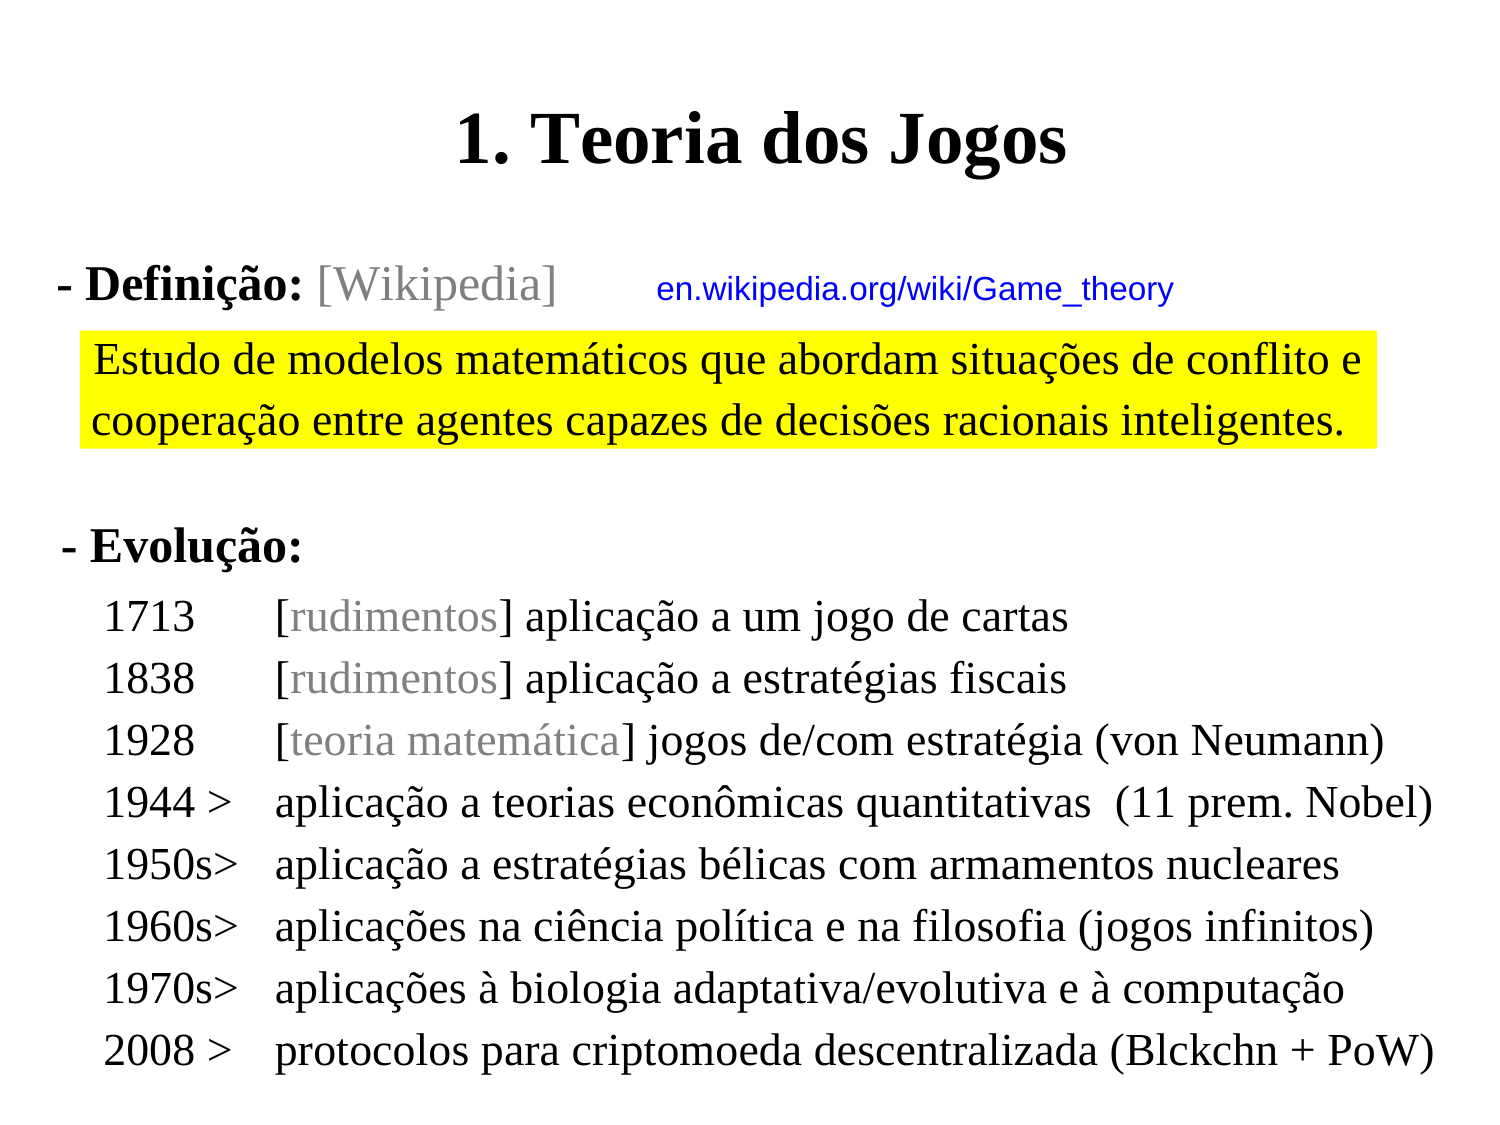

# 1. Teoria dos Jogos
- Definição: [Wikipedia] 	en.wikipedia.org/wiki/Game_theory
Estudo de modelos matemáticos que abordam situações de conflito e cooperação entre agentes capazes de decisões racionais inteligentes.
- Evolução:
1713 	[rudimentos] aplicação a um jogo de cartas
1838	[rudimentos] aplicação a estratégias fiscais
1928	[teoria matemática] jogos de/com estratégia (von Neumann)
1944 >	aplicação a teorias econômicas quantitativas (11 prem. Nobel)
1950s> 	aplicação a estratégias bélicas com armamentos nucleares
1960s> 	aplicações na ciência política e na filosofia (jogos infinitos)
1970s>	aplicações à biologia adaptativa/evolutiva e à computação
2008 >	protocolos para criptomoeda descentralizada (Blckchn + PoW)